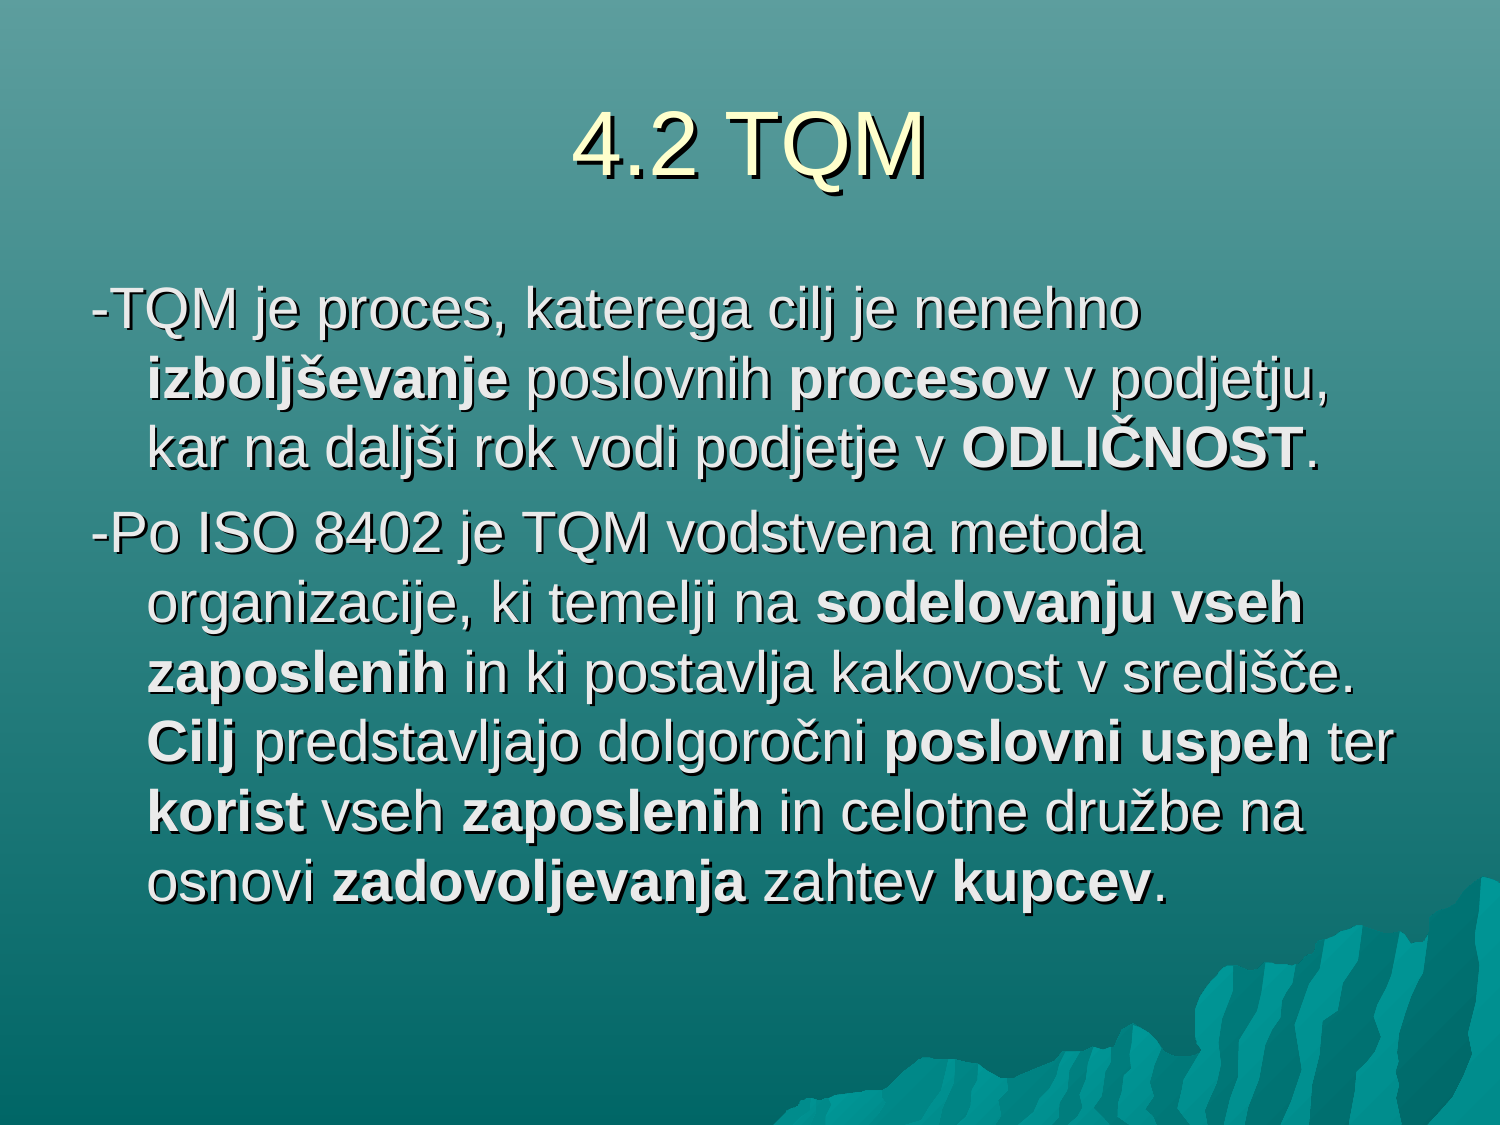

# 4.2 TQM
-TQM je proces, katerega cilj je nenehno izboljševanje poslovnih procesov v podjetju, kar na daljši rok vodi podjetje v ODLIČNOST.
-Po ISO 8402 je TQM vodstvena metoda organizacije, ki temelji na sodelovanju vseh zaposlenih in ki postavlja kakovost v središče. Cilj predstavljajo dolgoročni poslovni uspeh ter korist vseh zaposlenih in celotne družbe na osnovi zadovoljevanja zahtev kupcev.